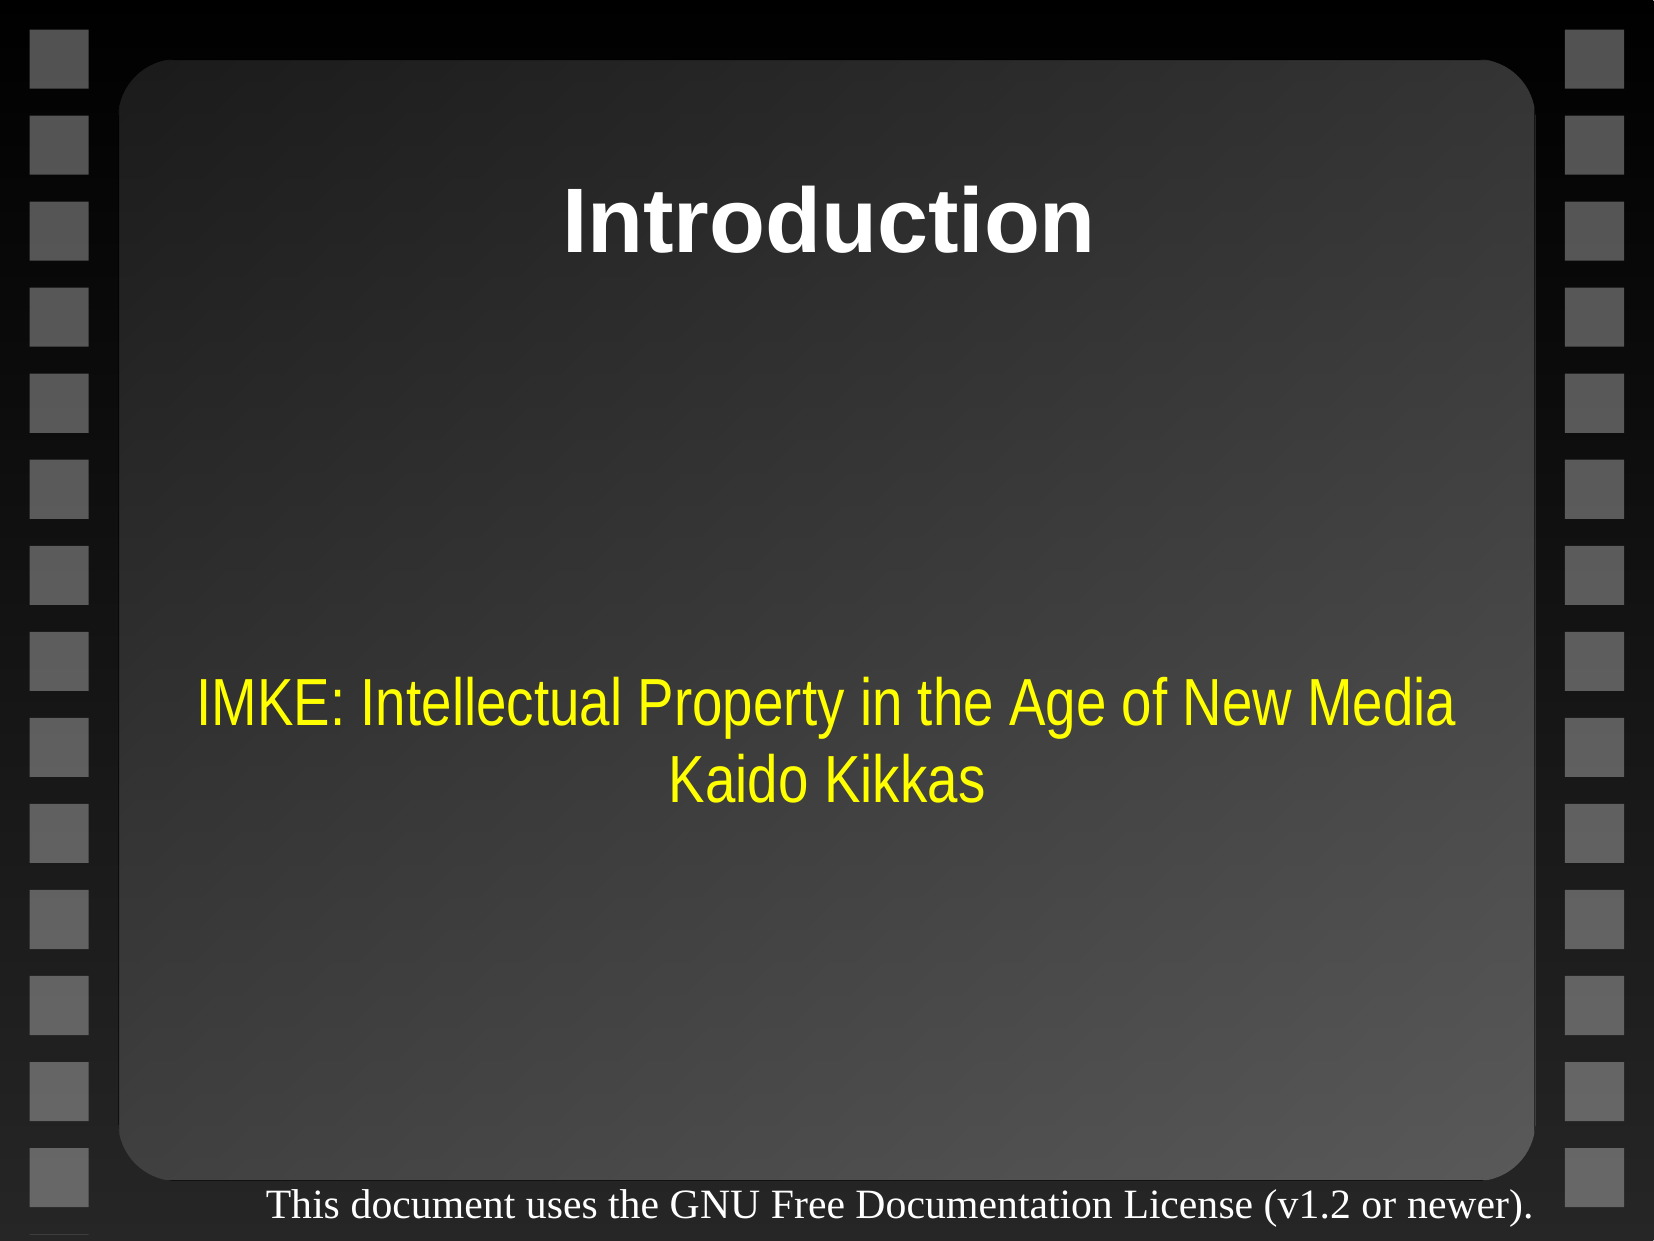

# Introduction
IMKE: Intellectual Property in the Age of New Media
Kaido Kikkas
This document uses the GNU Free Documentation License (v1.2 or newer).